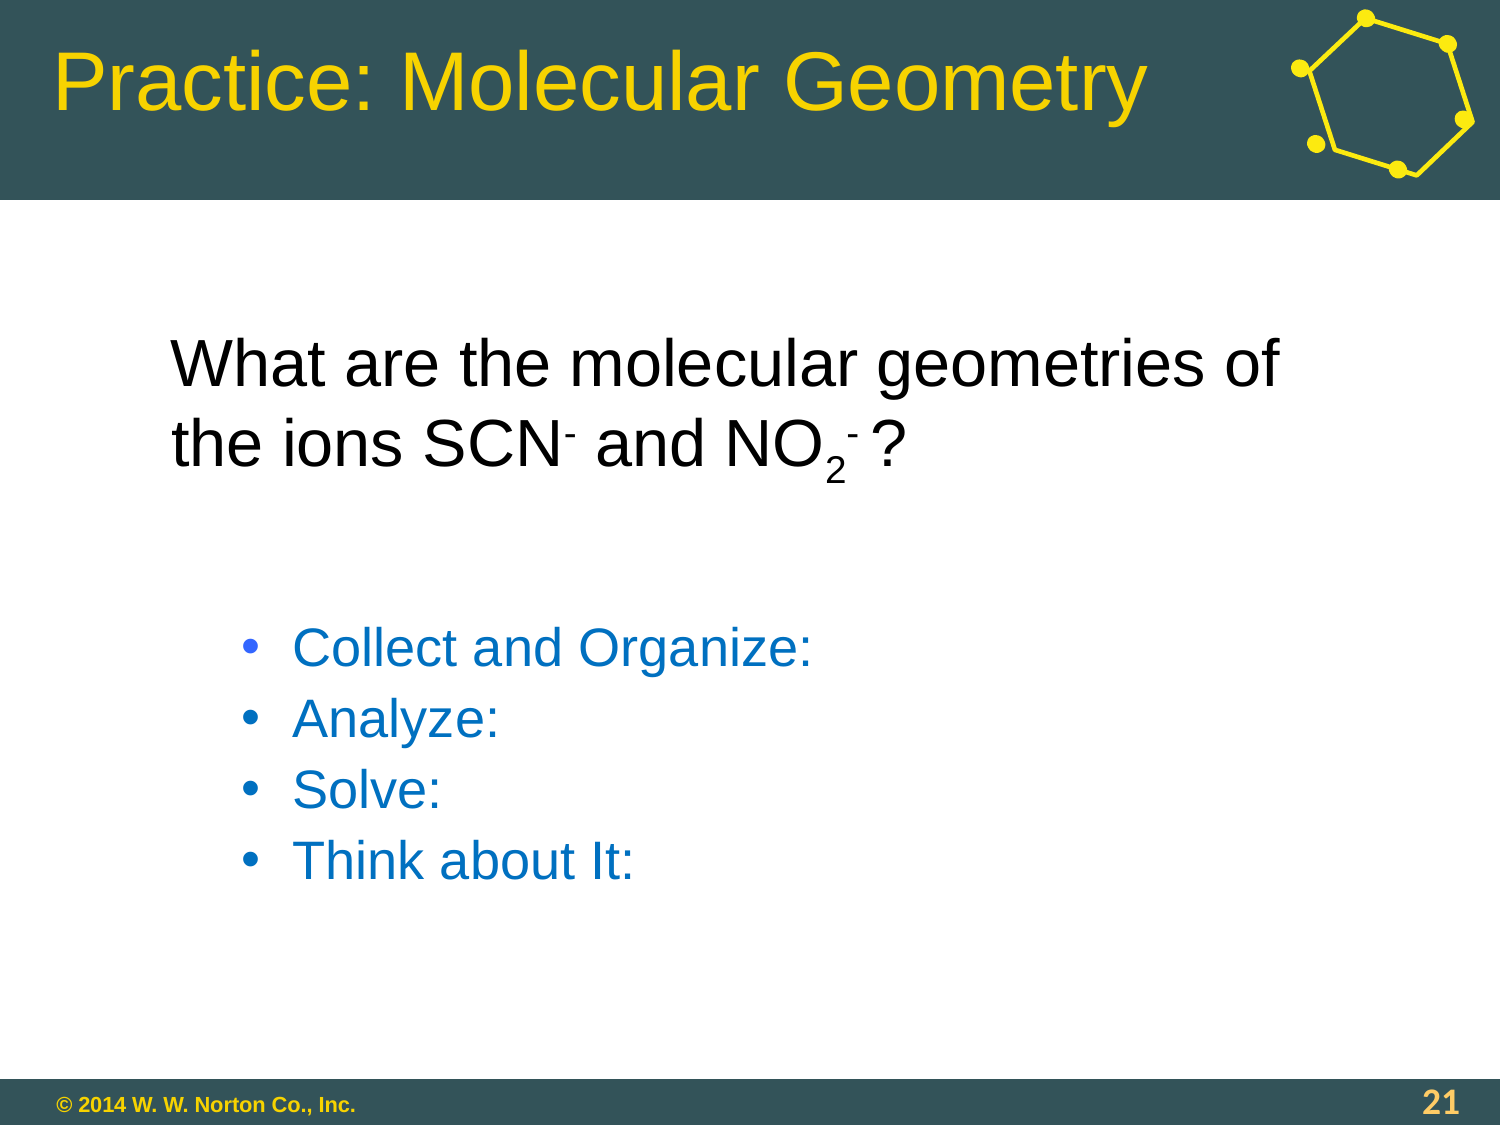

Practice: Molecular Geometry
# What are the molecular geometries of the ions SCN- and NO2- ?
 Collect and Organize:
 Analyze:
 Solve:
 Think about It: